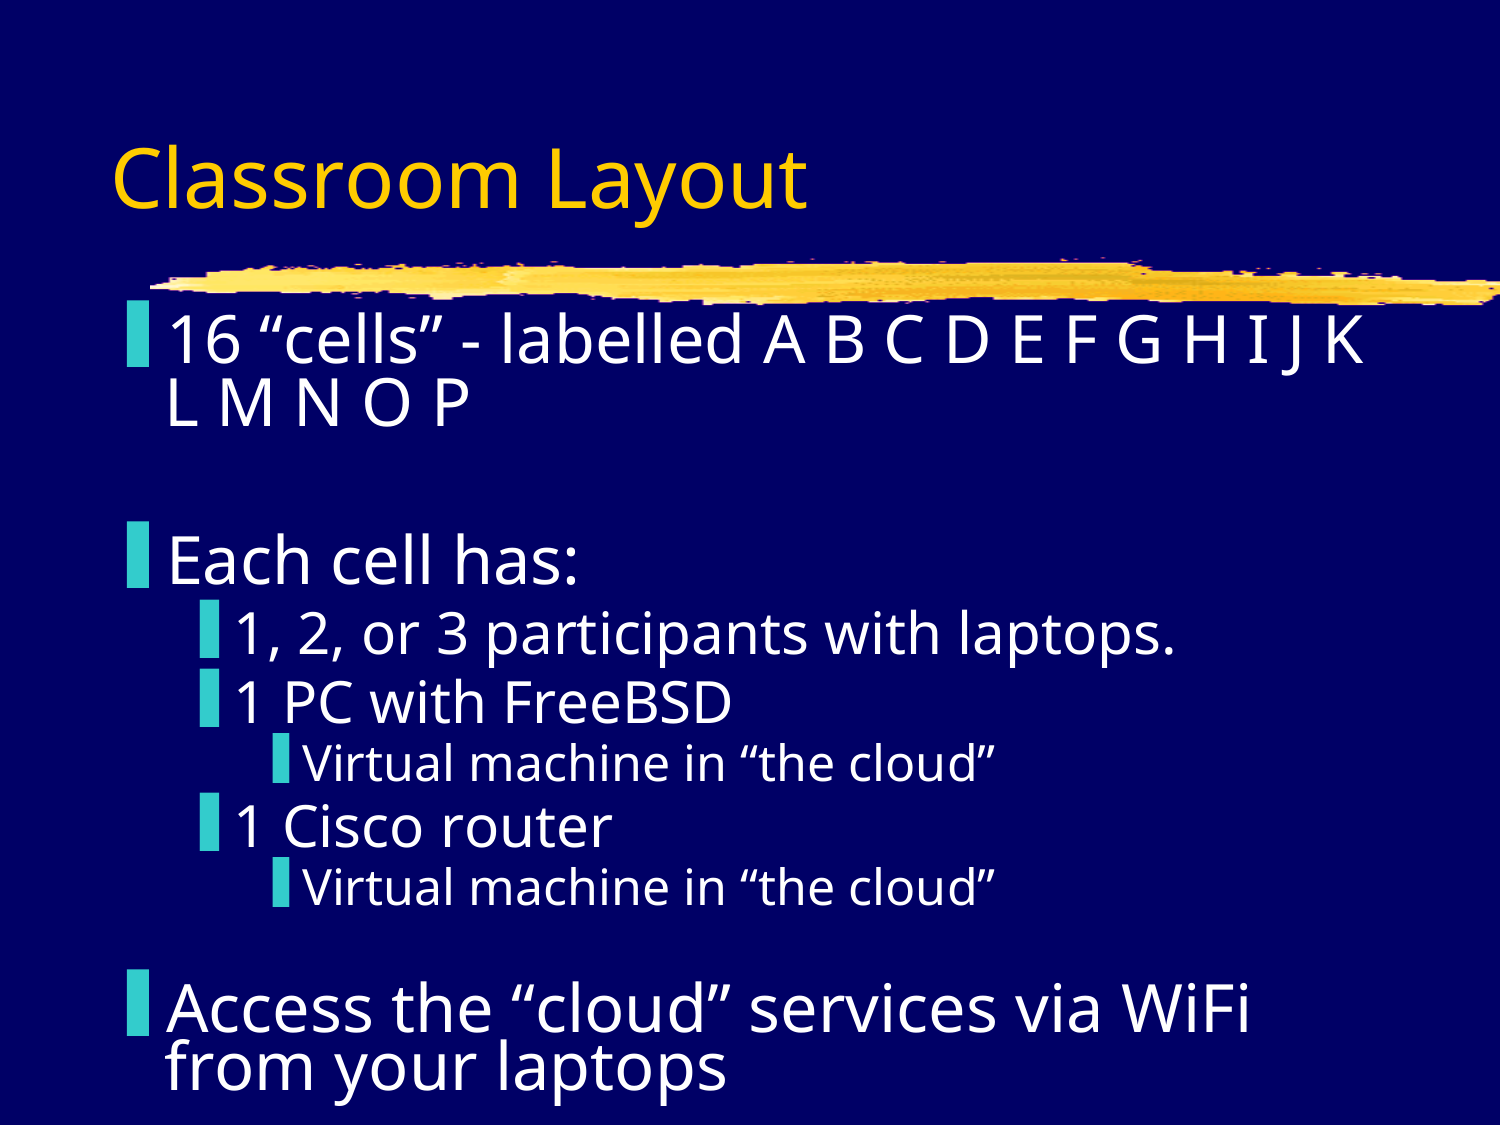

# Classroom Layout
16 “cells” - labelled A B C D E F G H I J K L M N O P
Each cell has:
1, 2, or 3 participants with laptops.
1 PC with FreeBSD
Virtual machine in “the cloud”
1 Cisco router
Virtual machine in “the cloud”
Access the “cloud” services via WiFi from your laptops